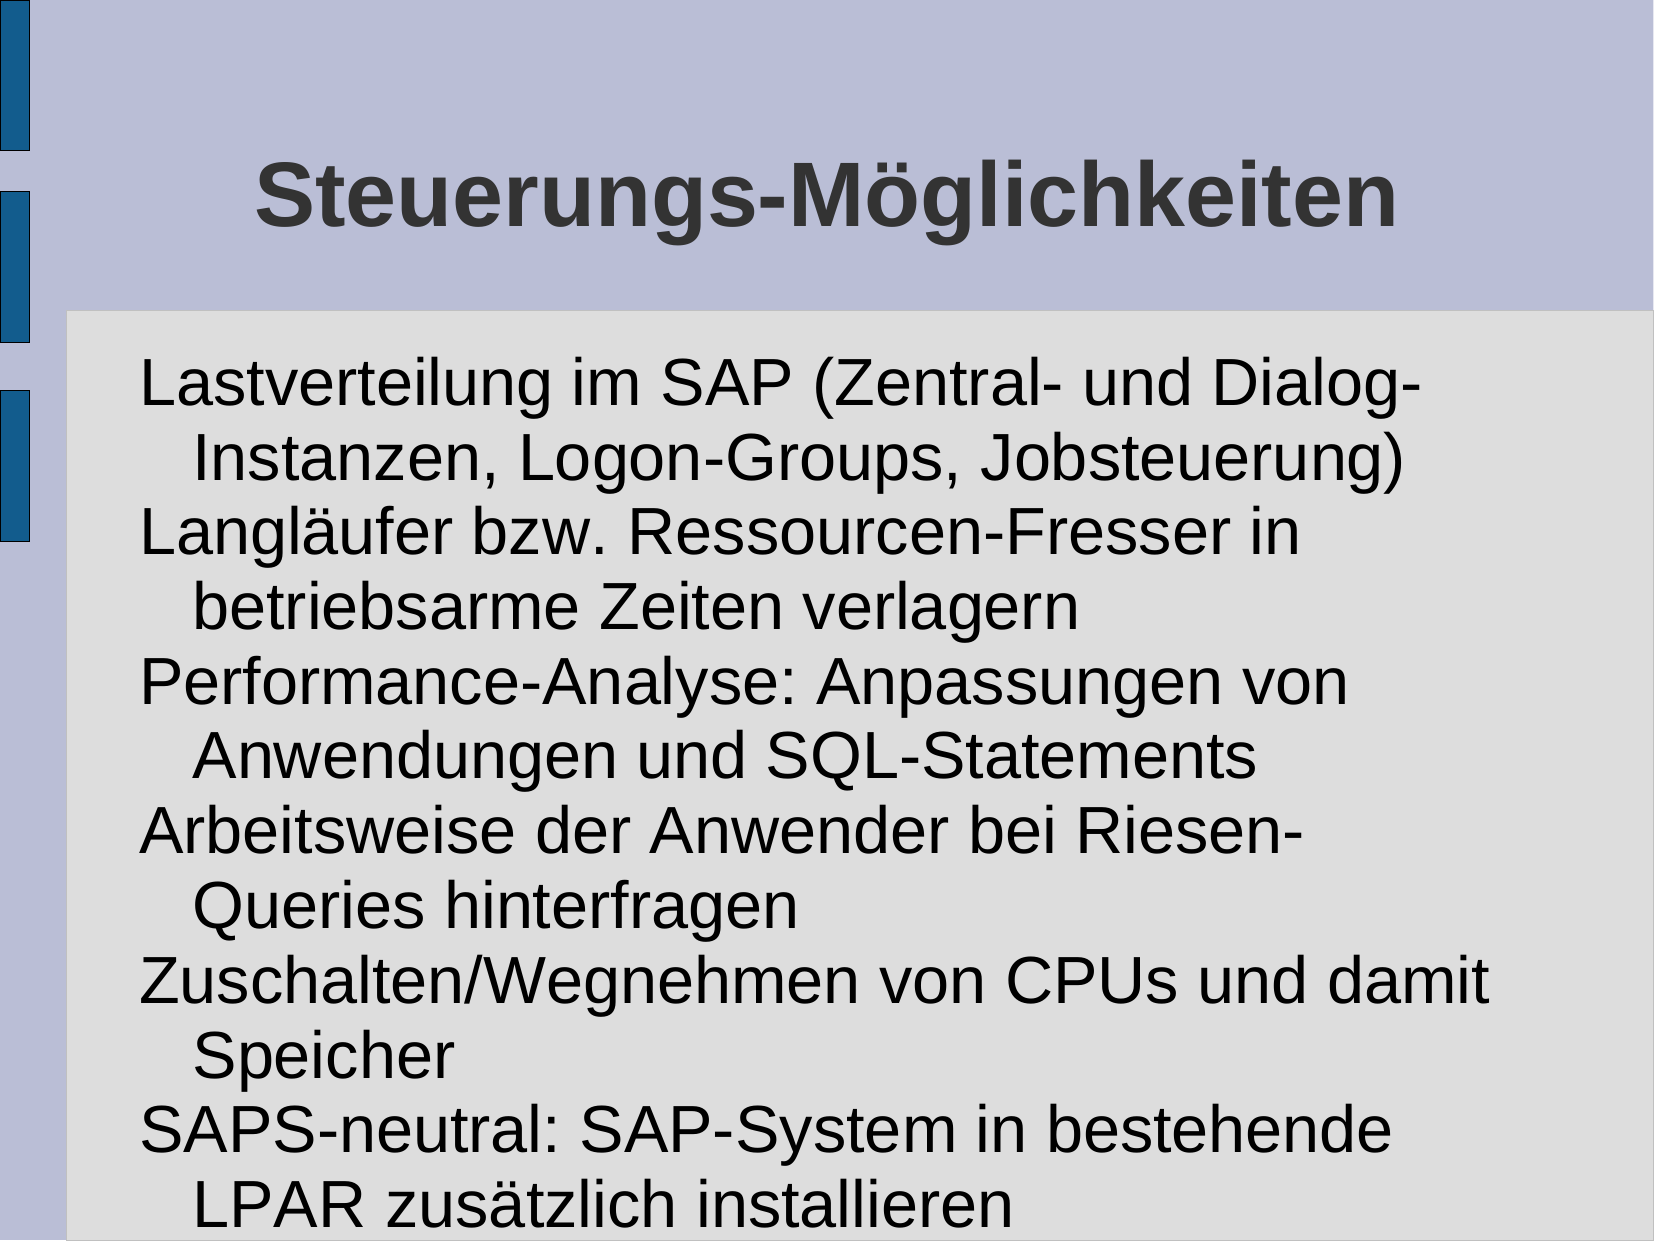

# Steuerungs-Möglichkeiten
Lastverteilung im SAP (Zentral- und Dialog-Instanzen, Logon-Groups, Jobsteuerung)
Langläufer bzw. Ressourcen-Fresser in betriebsarme Zeiten verlagern
Performance-Analyse: Anpassungen von Anwendungen und SQL-Statements
Arbeitsweise der Anwender bei Riesen-Queries hinterfragen
Zuschalten/Wegnehmen von CPUs und damit Speicher
SAPS-neutral: SAP-System in bestehende LPAR zusätzlich installieren